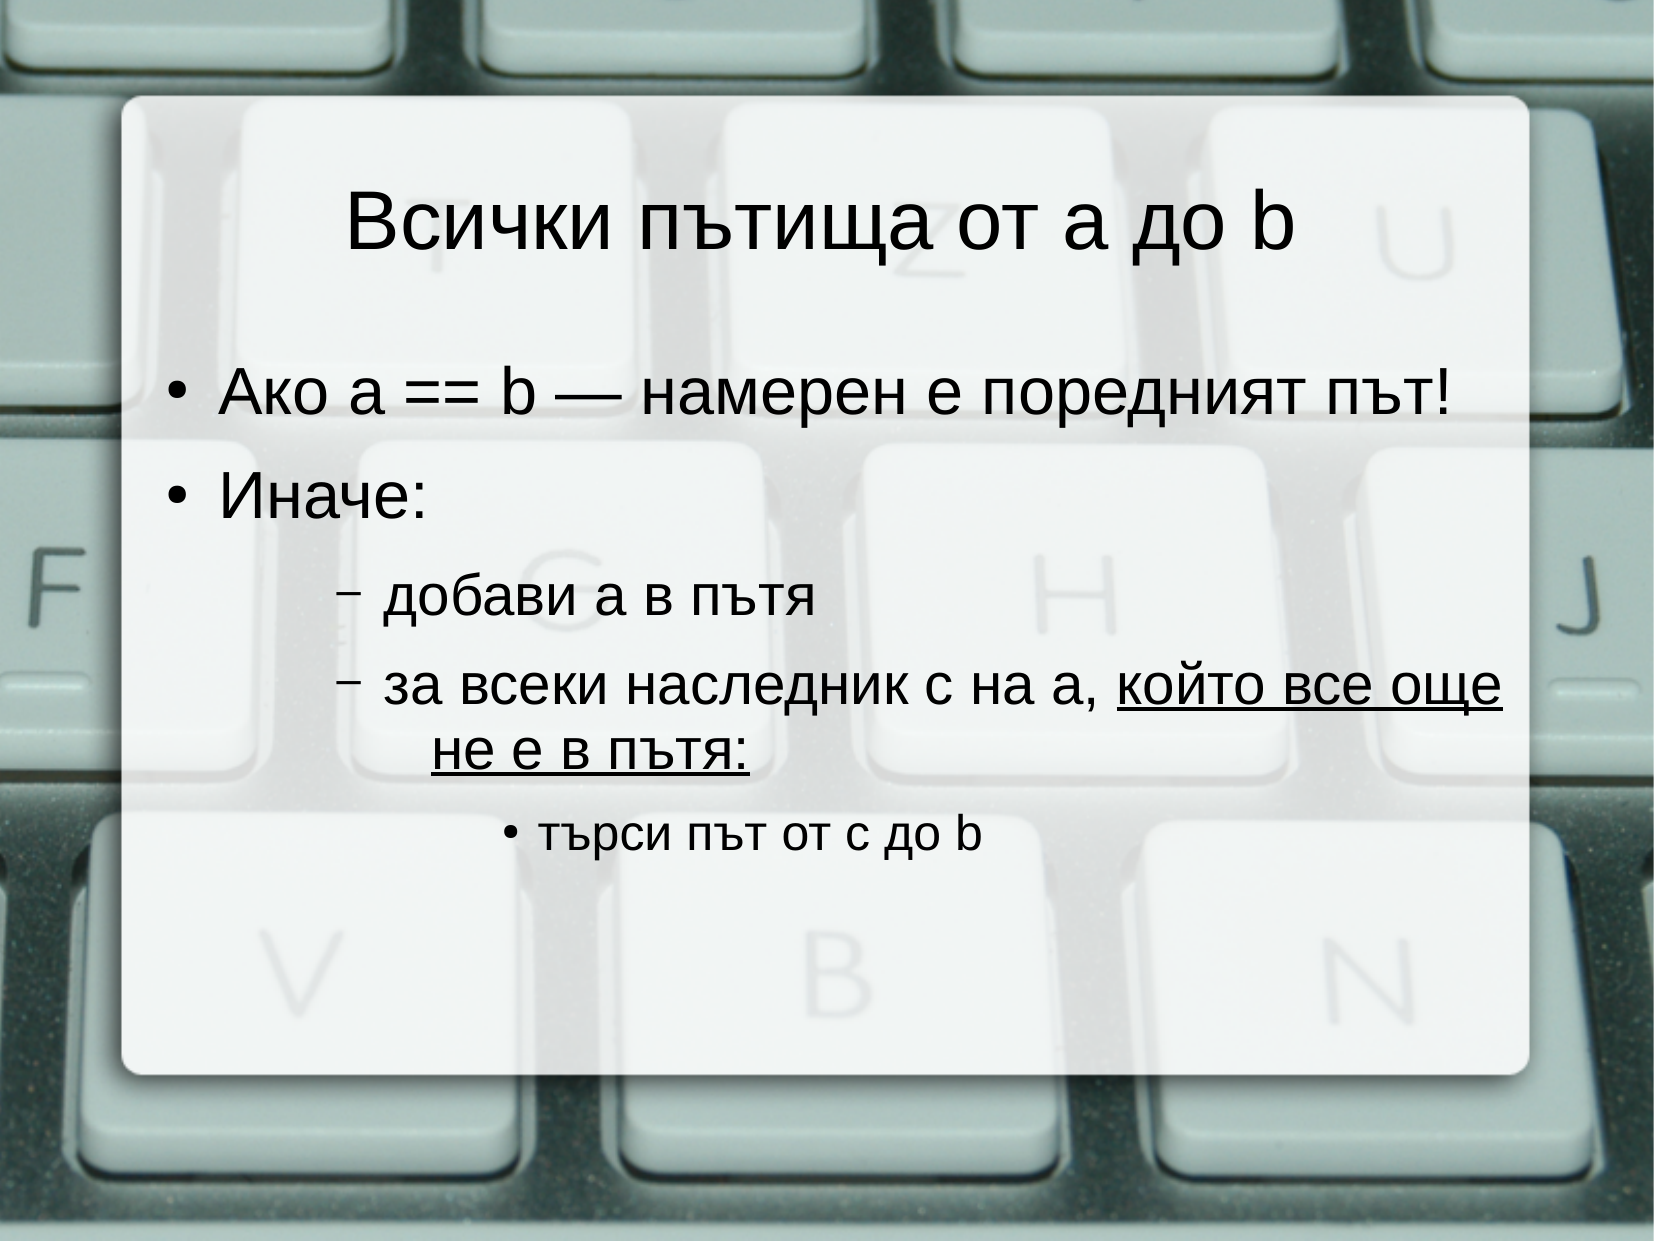

# Всички пътища от a до b
Ако a == b — намерен е поредният път!
Иначе:
добави a в пътя
за всеки наследник c на a, който все още не е в пътя:
търси път от c до b